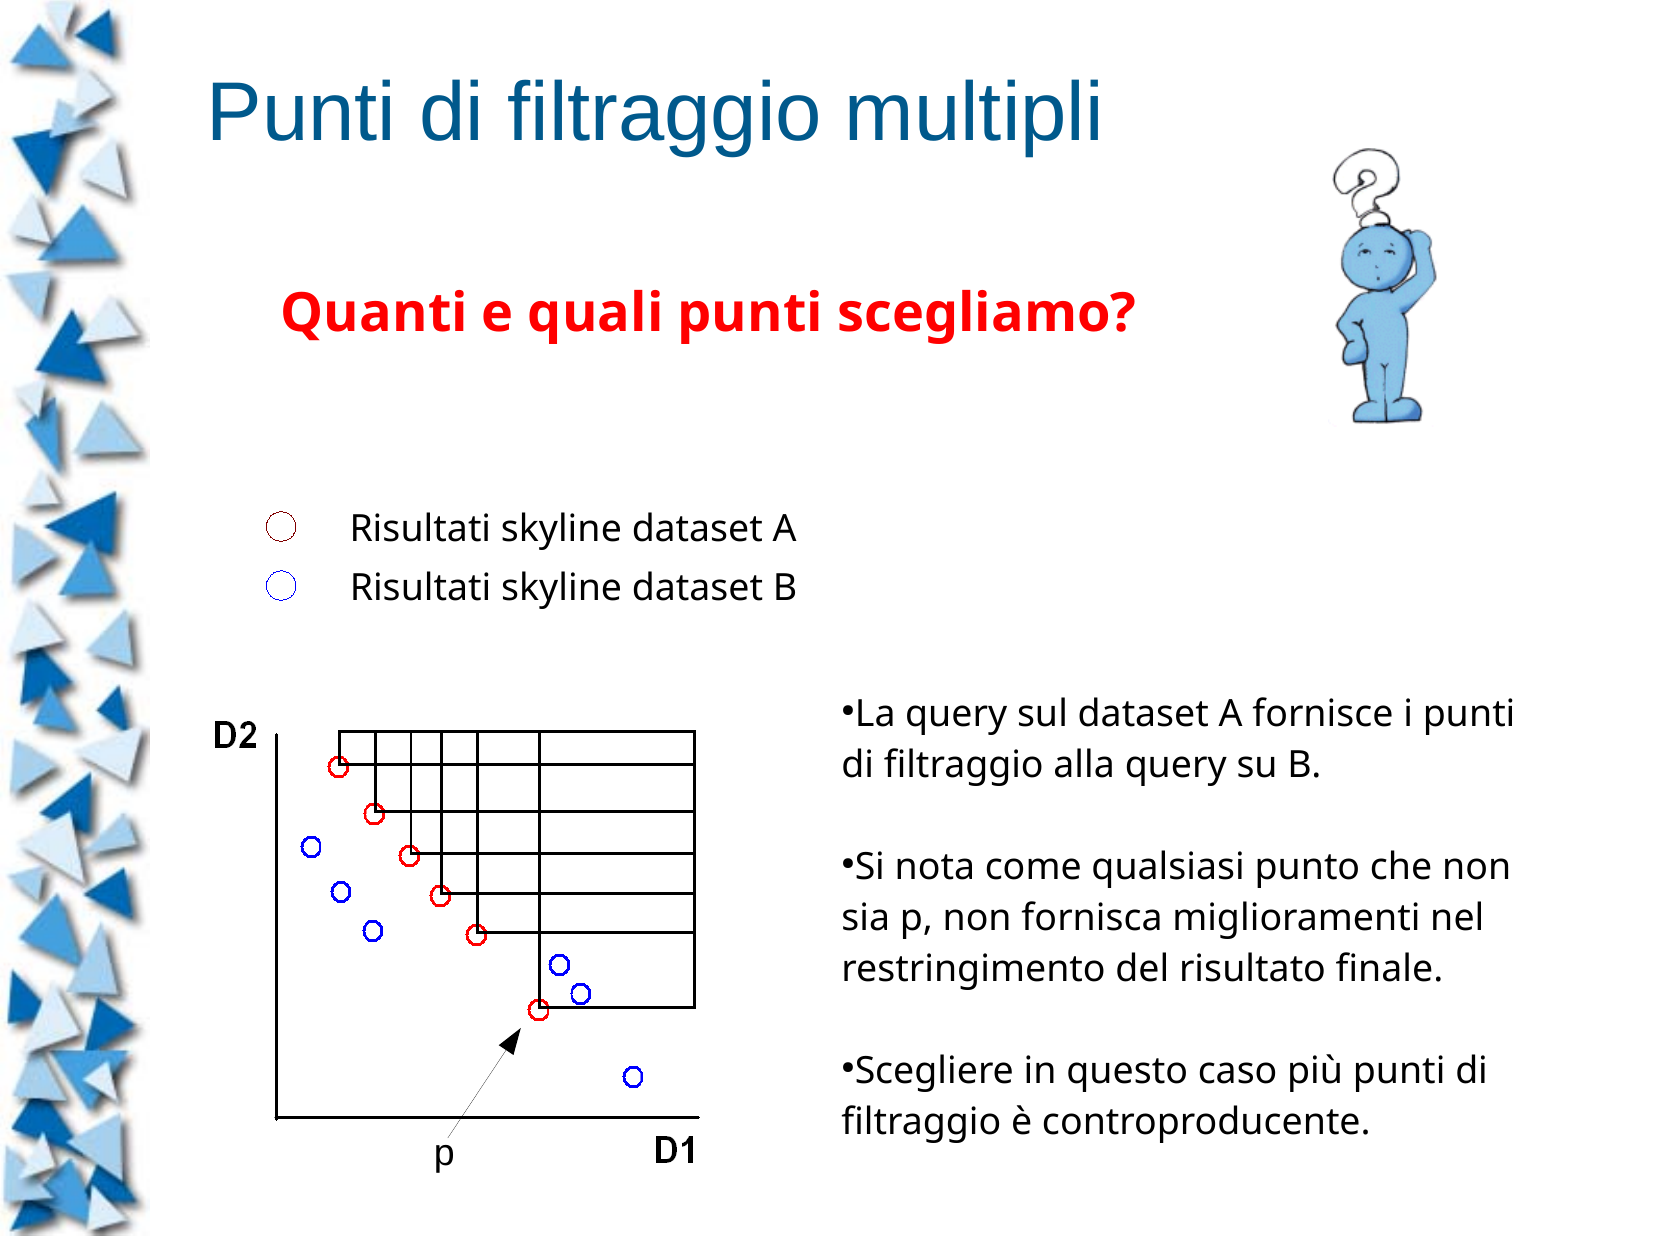

# Punti di filtraggio multipli
Quanti e quali punti scegliamo?
Risultati skyline dataset A
Risultati skyline dataset B
La query sul dataset A fornisce i punti di filtraggio alla query su B.
Si nota come qualsiasi punto che non sia p, non fornisca miglioramenti nel restringimento del risultato finale.
Scegliere in questo caso più punti di filtraggio è controproducente.
p